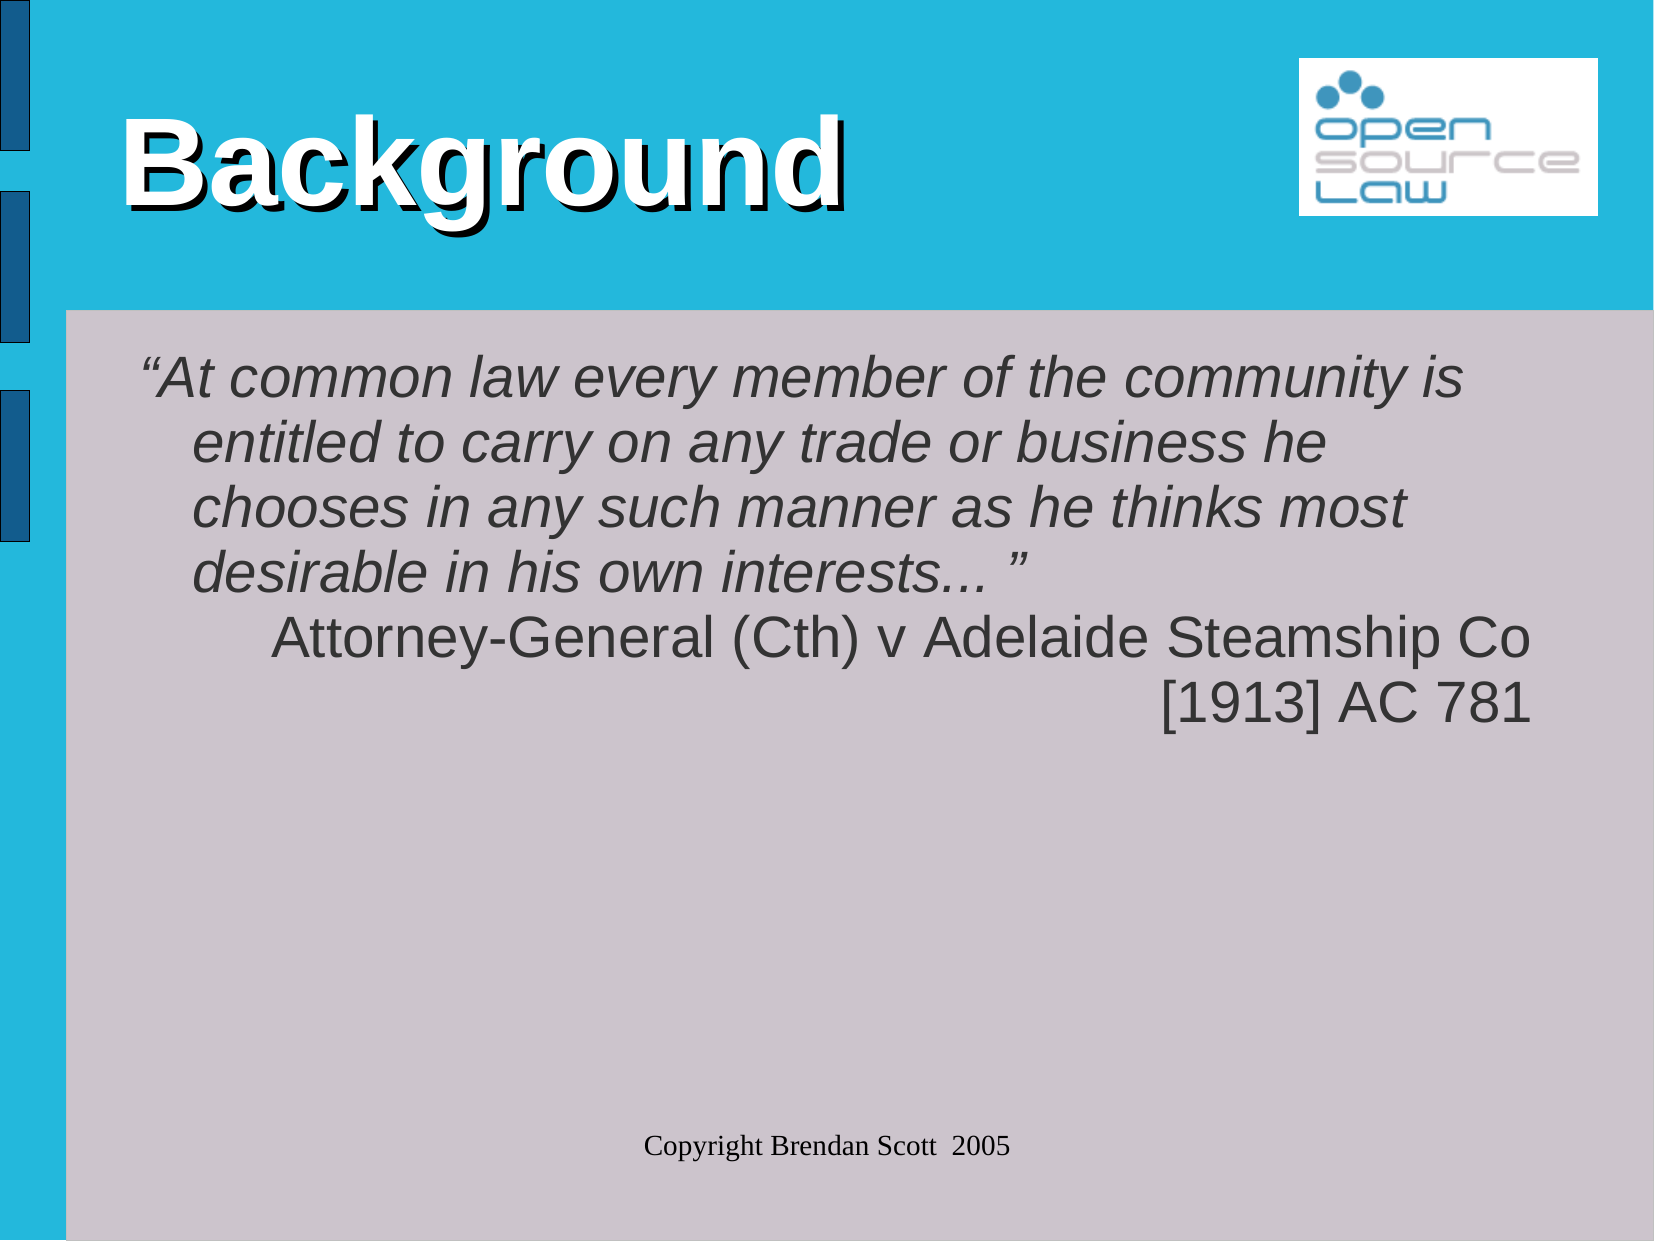

# Background
“At common law every member of the community is entitled to carry on any trade or business he chooses in any such manner as he thinks most desirable in his own interests... ”
Attorney-General (Cth) v Adelaide Steamship Co [1913] AC 781